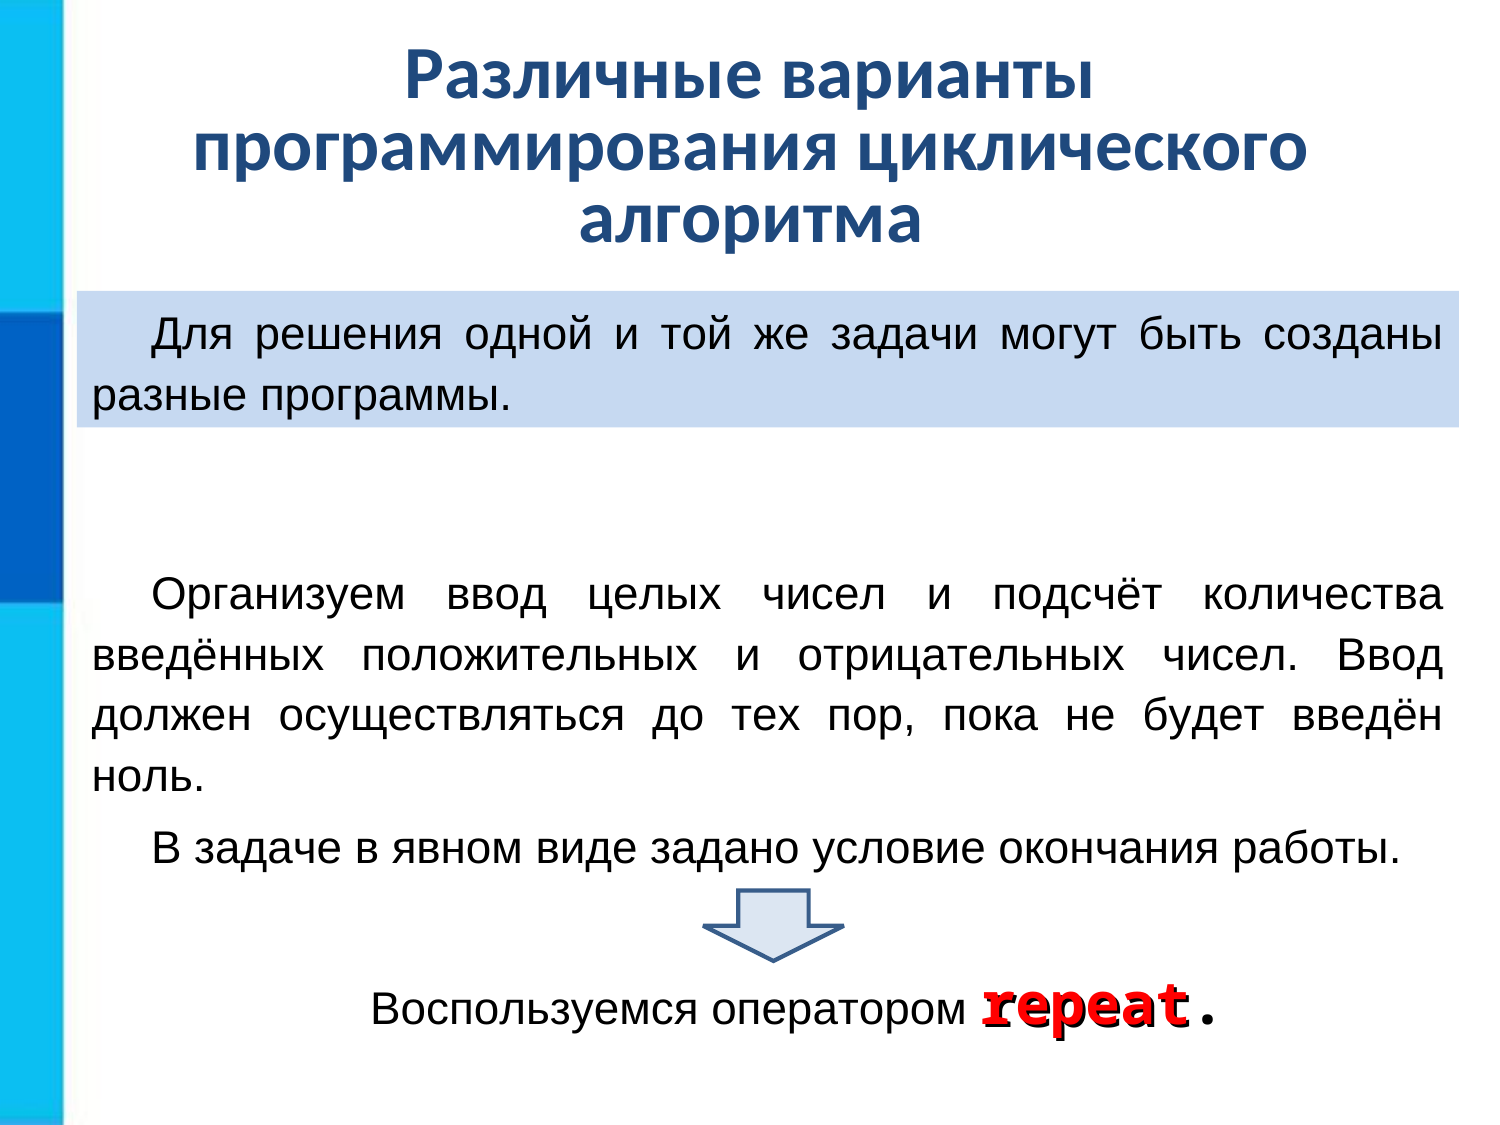

Различные варианты программирования циклического алгоритма
Для решения одной и той же задачи могут быть созданы разные программы.
Организуем ввод целых чисел и подсчёт количества введённых положительных и отрицательных чисел. Ввод должен осуществляться до тех пор, пока не будет введён ноль.
В задаче в явном виде задано условие окончания работы.
Воспользуемся оператором repeat.